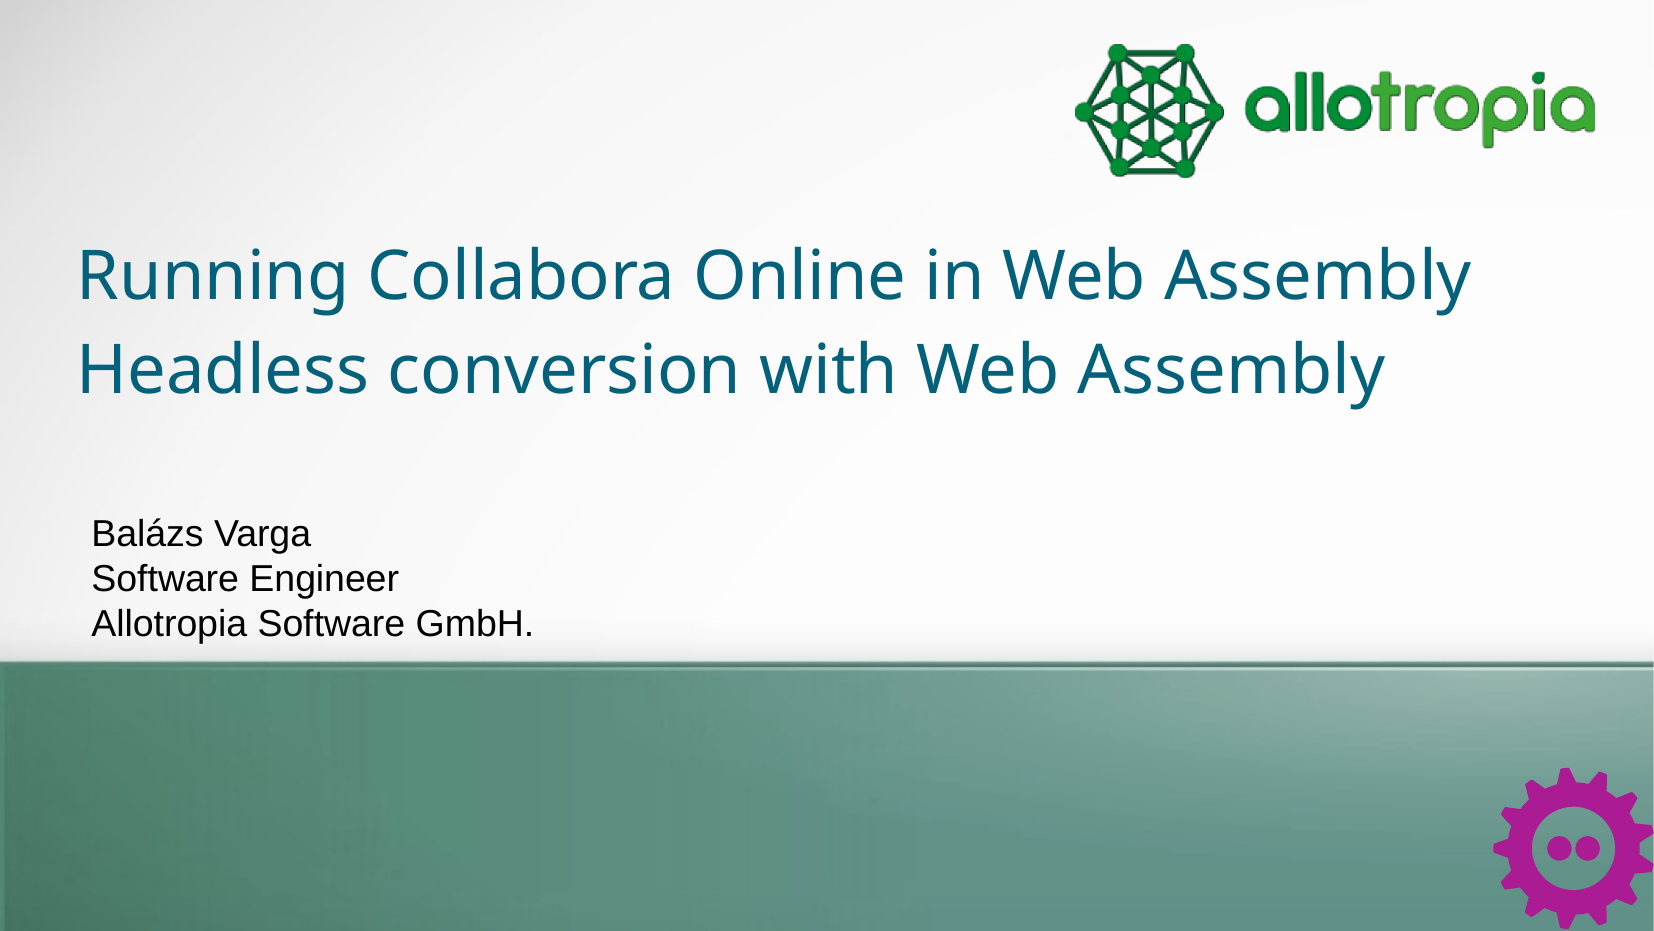

# Running Collabora Online in Web Assembly Headless conversion with Web Assembly
Balázs Varga
Software Engineer
Allotropia Software GmbH.